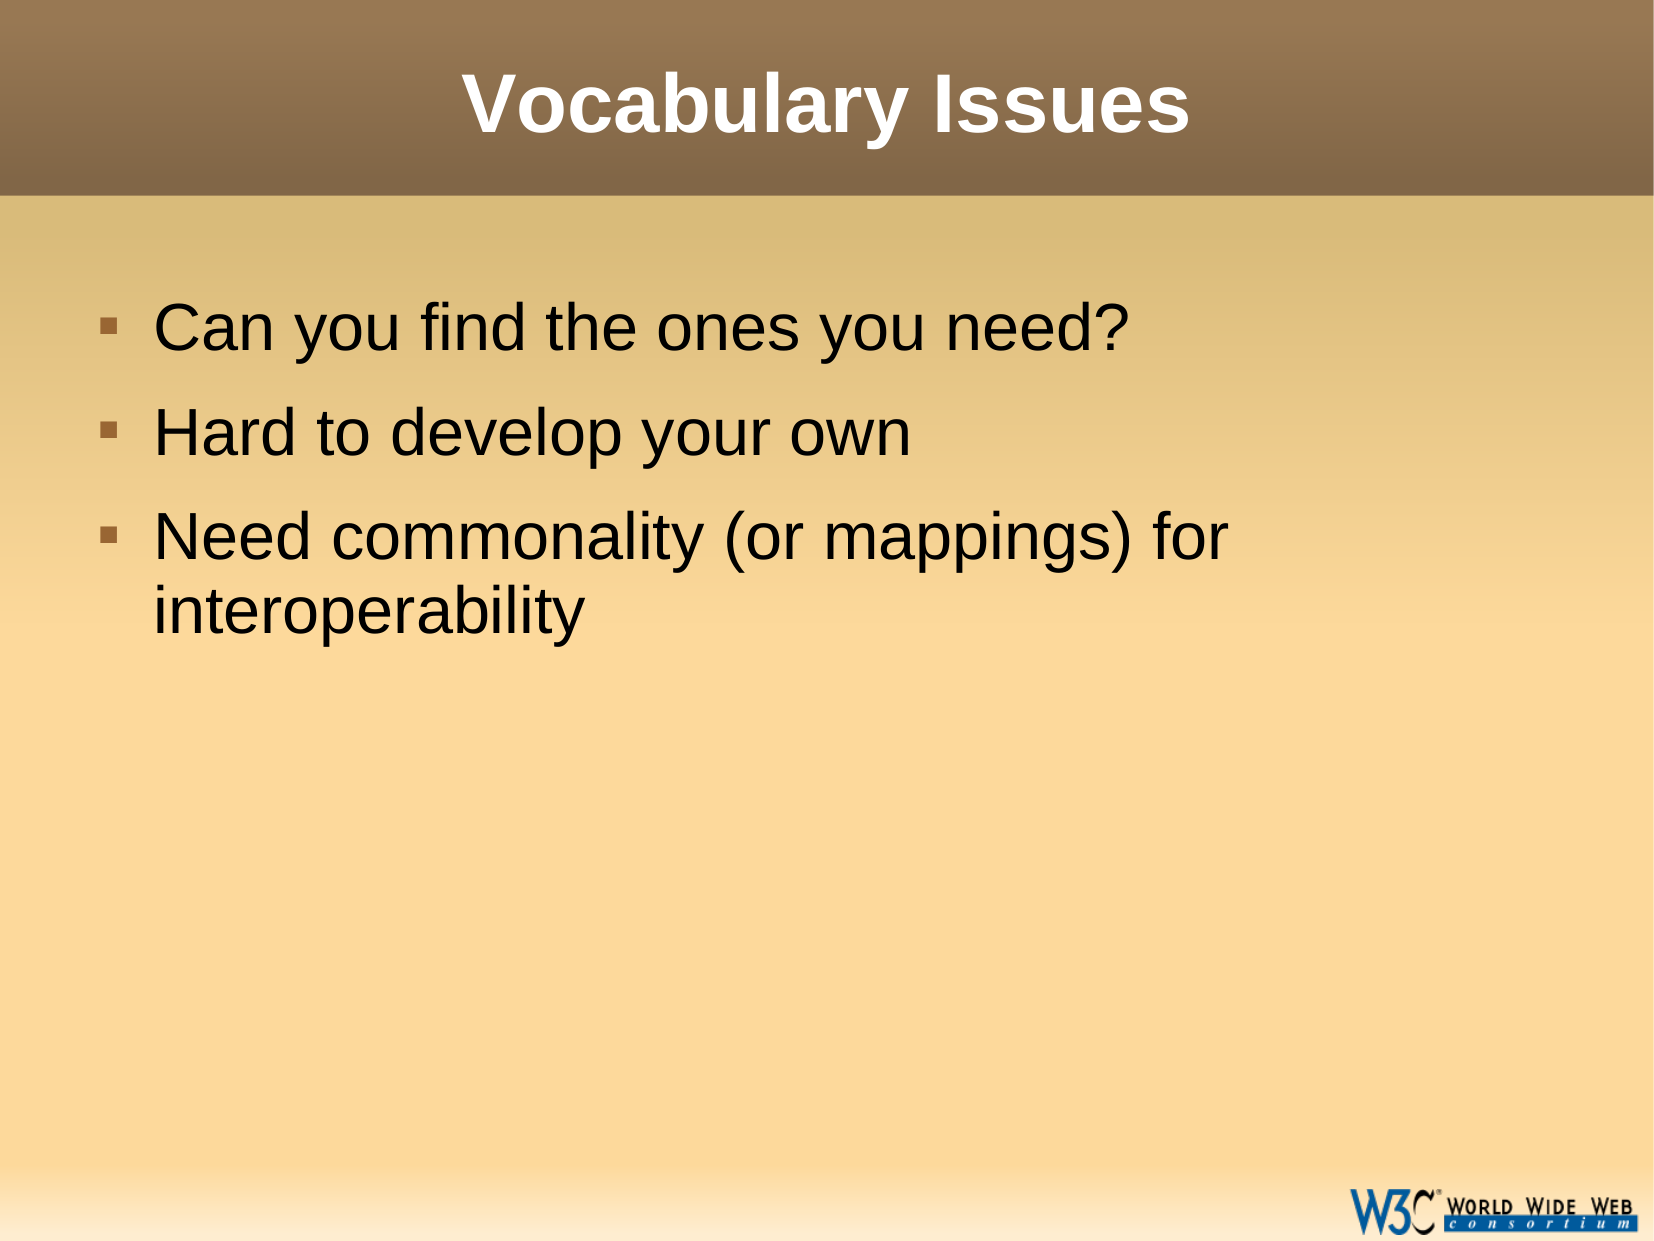

# Vocabulary Issues
Can you find the ones you need?
Hard to develop your own
Need commonality (or mappings) for interoperability